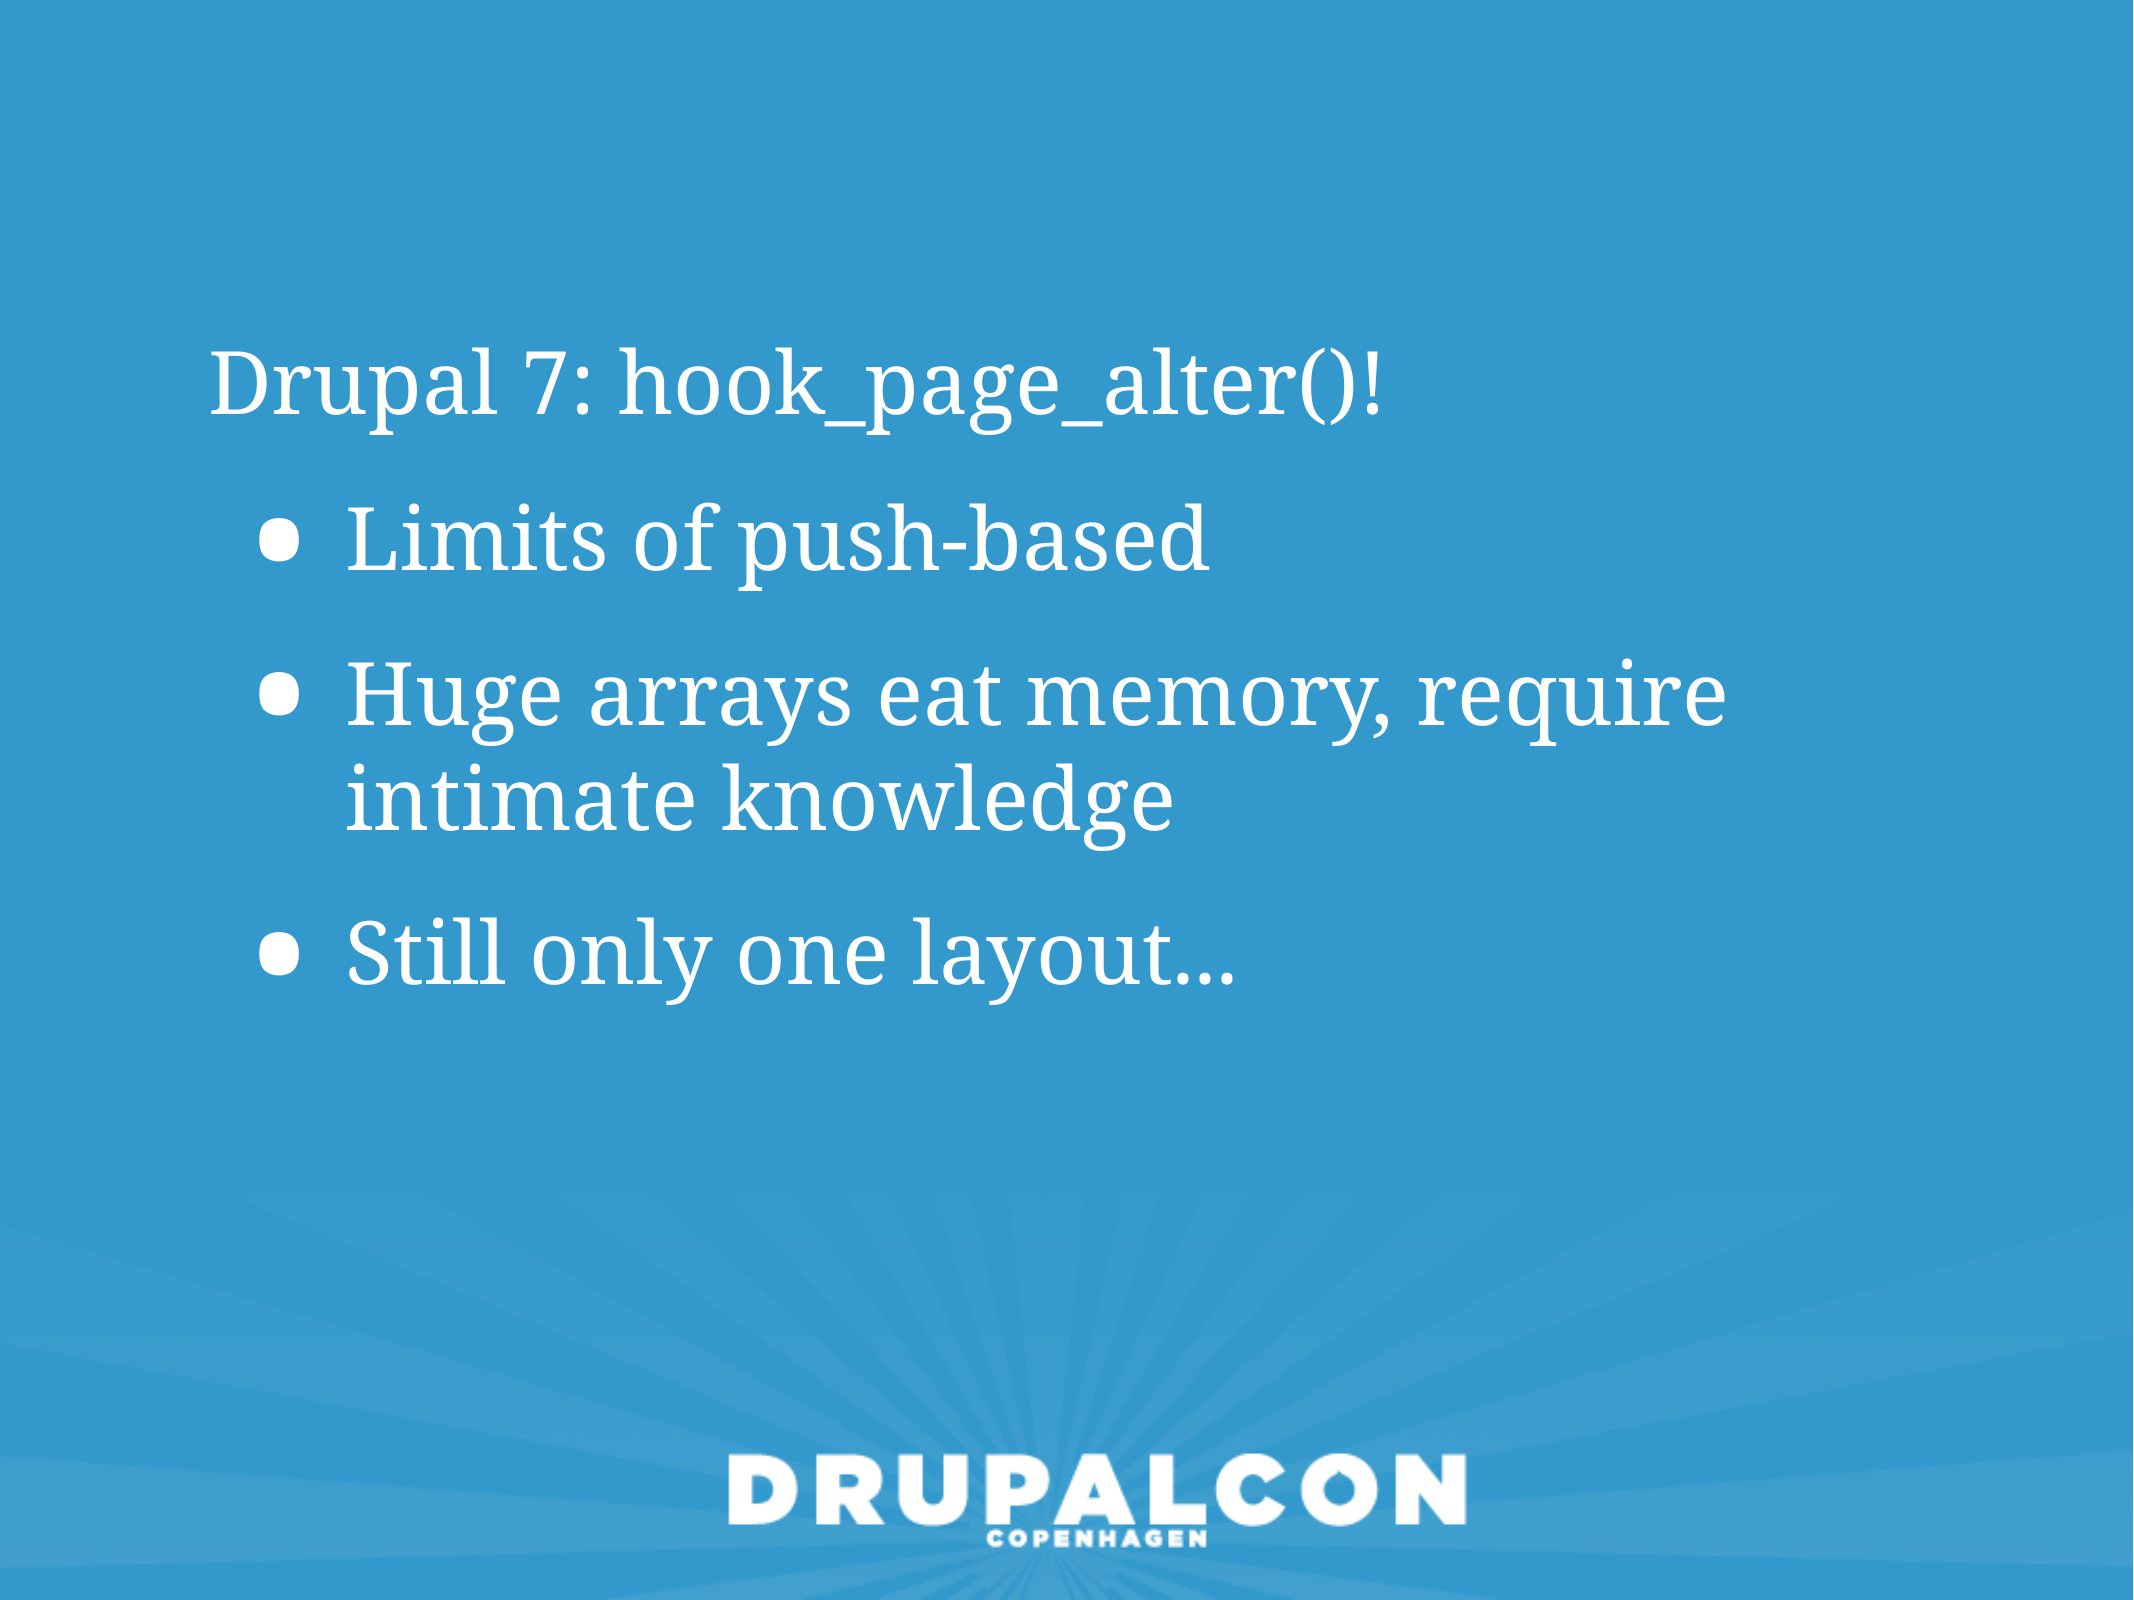

# Drupal 7: hook_page_alter()!
Limits of push-based
Huge arrays eat memory, require intimate knowledge
Still only one layout...